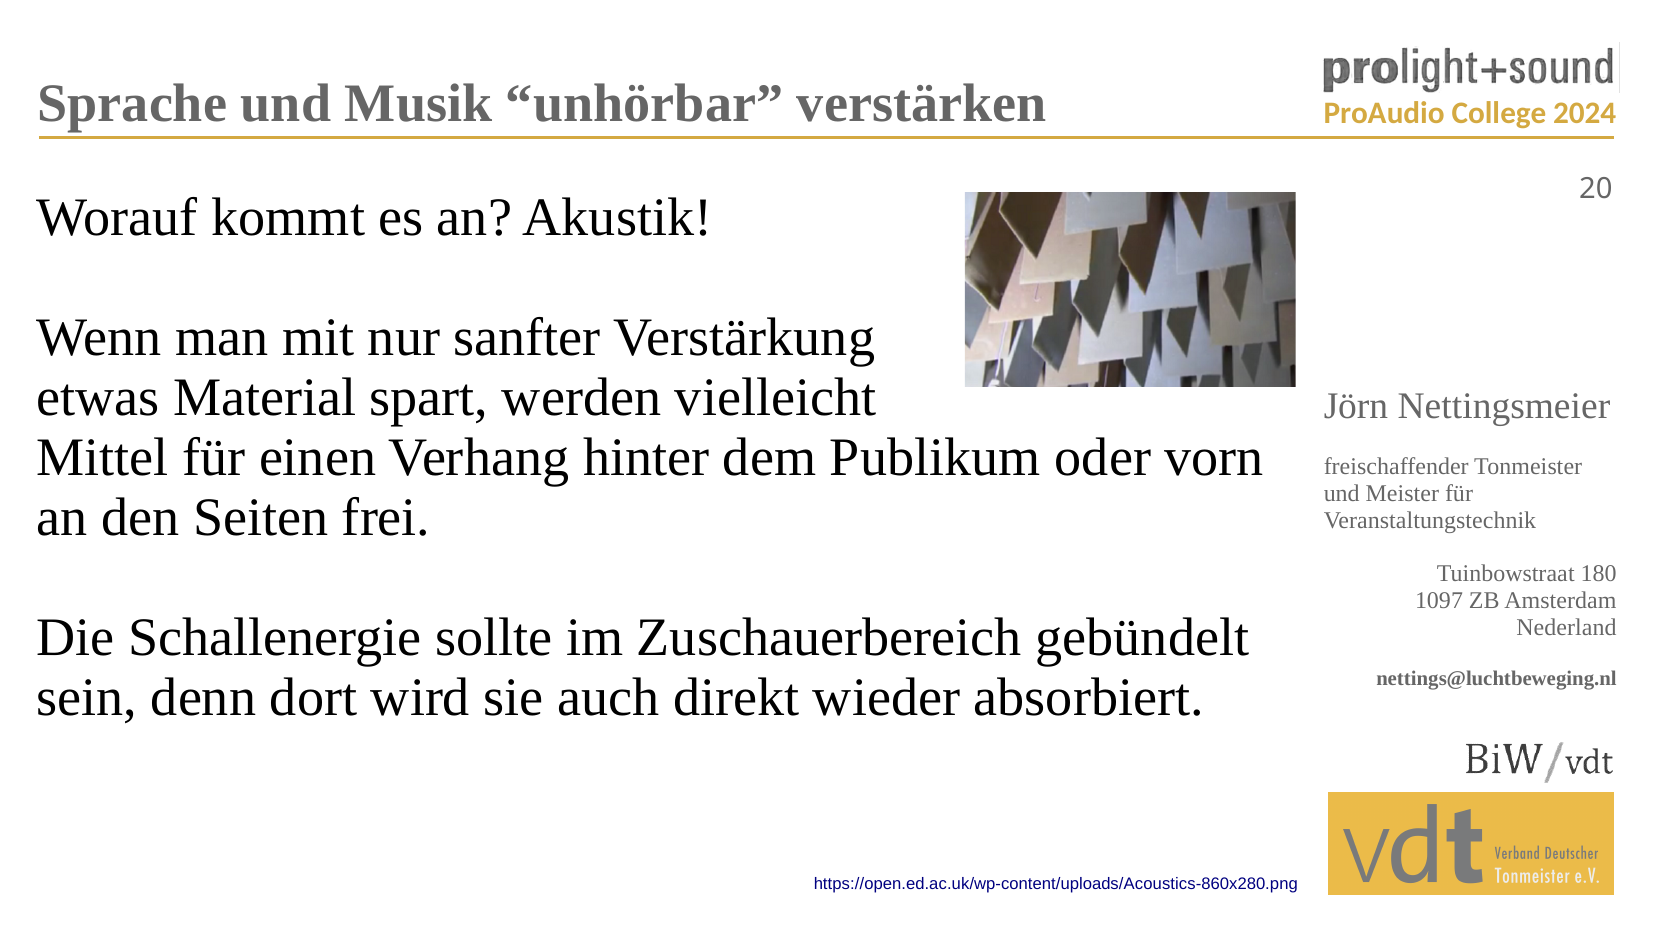

Sprache und Musik “unhörbar” verstärken
20
# Worauf kommt es an? Akustik!
Wenn man mit nur sanfter Verstärkung
etwas Material spart, werden vielleicht
Mittel für einen Verhang hinter dem Publikum oder vorn an den Seiten frei.
Die Schallenergie sollte im Zuschauerbereich gebündelt sein, denn dort wird sie auch direkt wieder absorbiert.
https://open.ed.ac.uk/wp-content/uploads/Acoustics-860x280.png